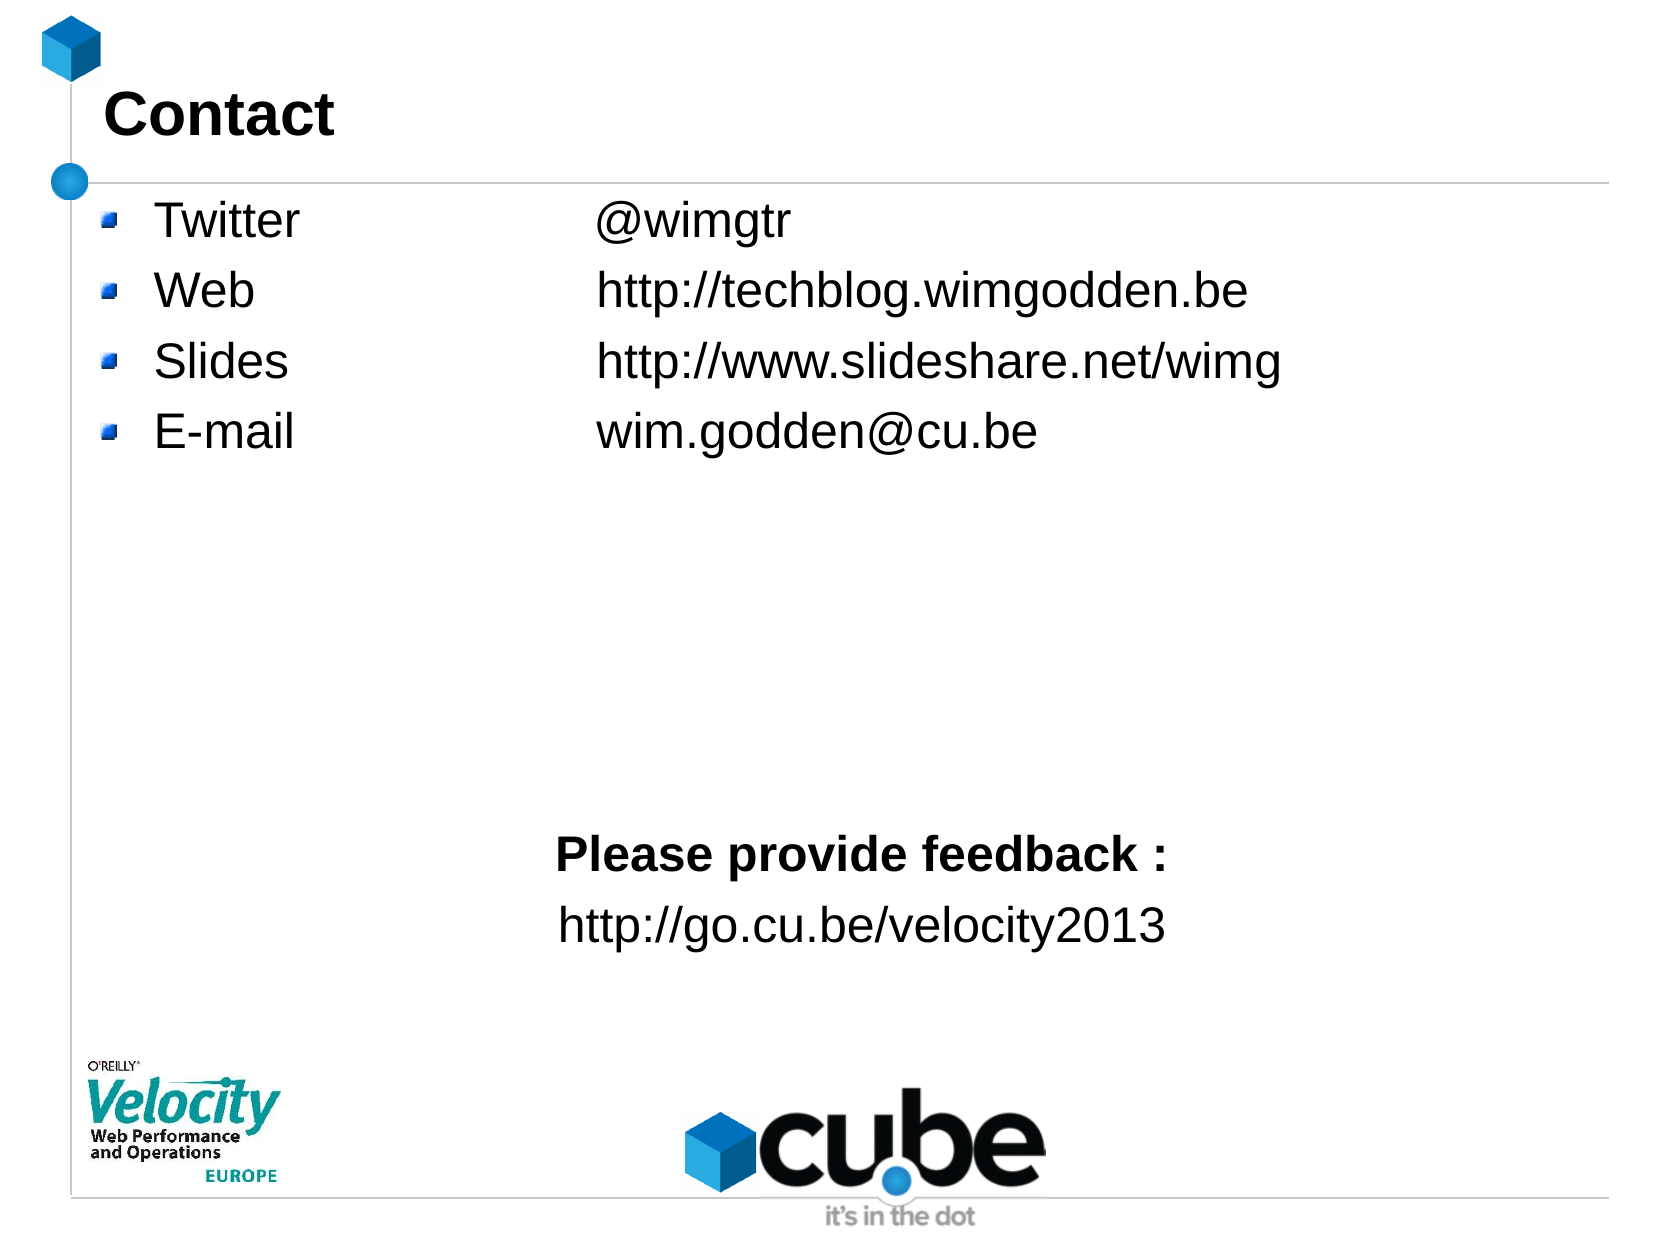

# Contact
Twitter @wimgtr
Web 	http://techblog.wimgodden.be
Slides 	http://www.slideshare.net/wimg
E-mail 	wim.godden@cu.be
Please provide feedback :
http://go.cu.be/velocity2013